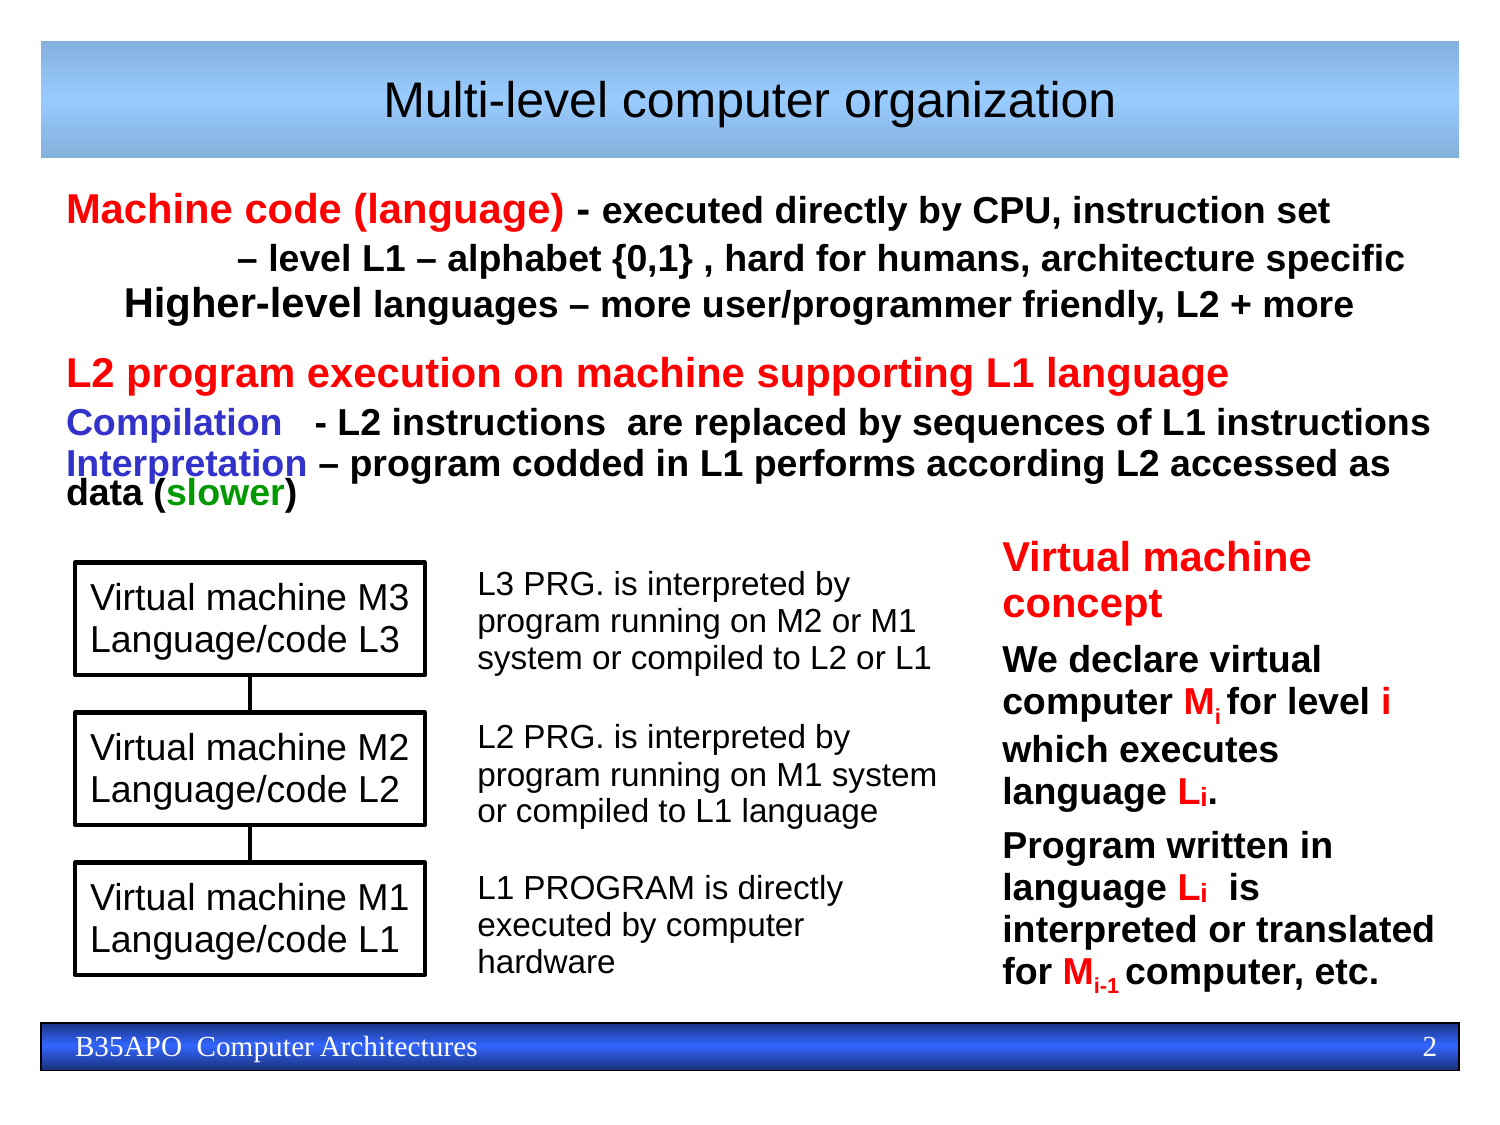

# Multi-level computer organization
Machine code (language) - executed directly by CPU, instruction set
	 – level L1 – alphabet {0,1} , hard for humans, architecture specific
 Higher-level languages – more user/programmer friendly, L2 + more
L2 program execution on machine supporting L1 language
Compilation - L2 instructions are replaced by sequences of L1 instructions
Interpretation – program codded in L1 performs according L2 accessed as data (slower)
Virtual machine concept
We declare virtual computer Mi for level i which executes language Li.
Program written in language Li is interpreted or translated for Mi-1 computer, etc.
L3 PRG. is interpreted by program running on M2 or M1 system or compiled to L2 or L1
Virtual machine M3
Language/code L3
L2 PRG. is interpreted by program running on M1 system or compiled to L1 language
Virtual machine M2
Language/code L2
Virtual machine M1
Language/code L1
L1 PROGRAM is directly executed by computer hardware
B35APO Computer Architectures
2